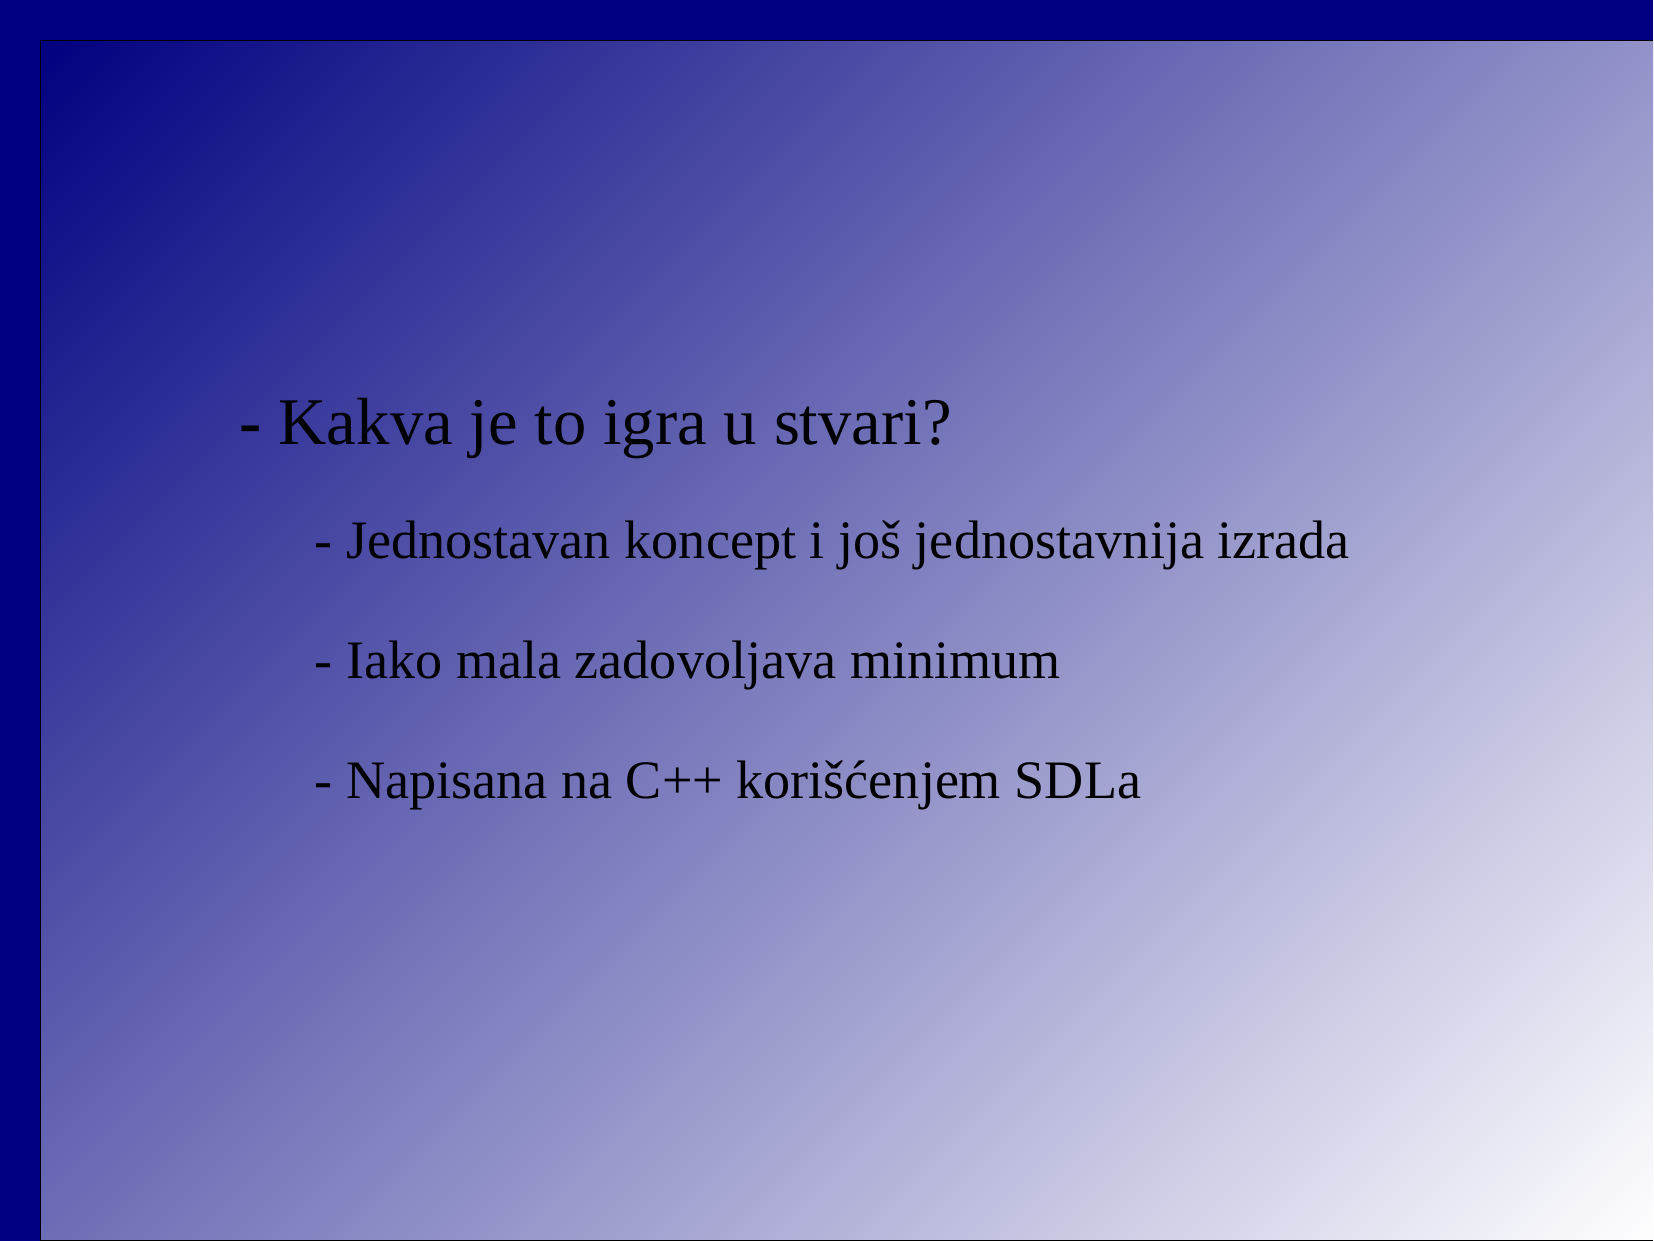

- Kakva je to igra u stvari?
	- Jednostavan koncept i još jednostavnija izrada
	- Iako mala zadovoljava minimum
	- Napisana na C++ korišćenjem SDLa
Beograd 2006.
2